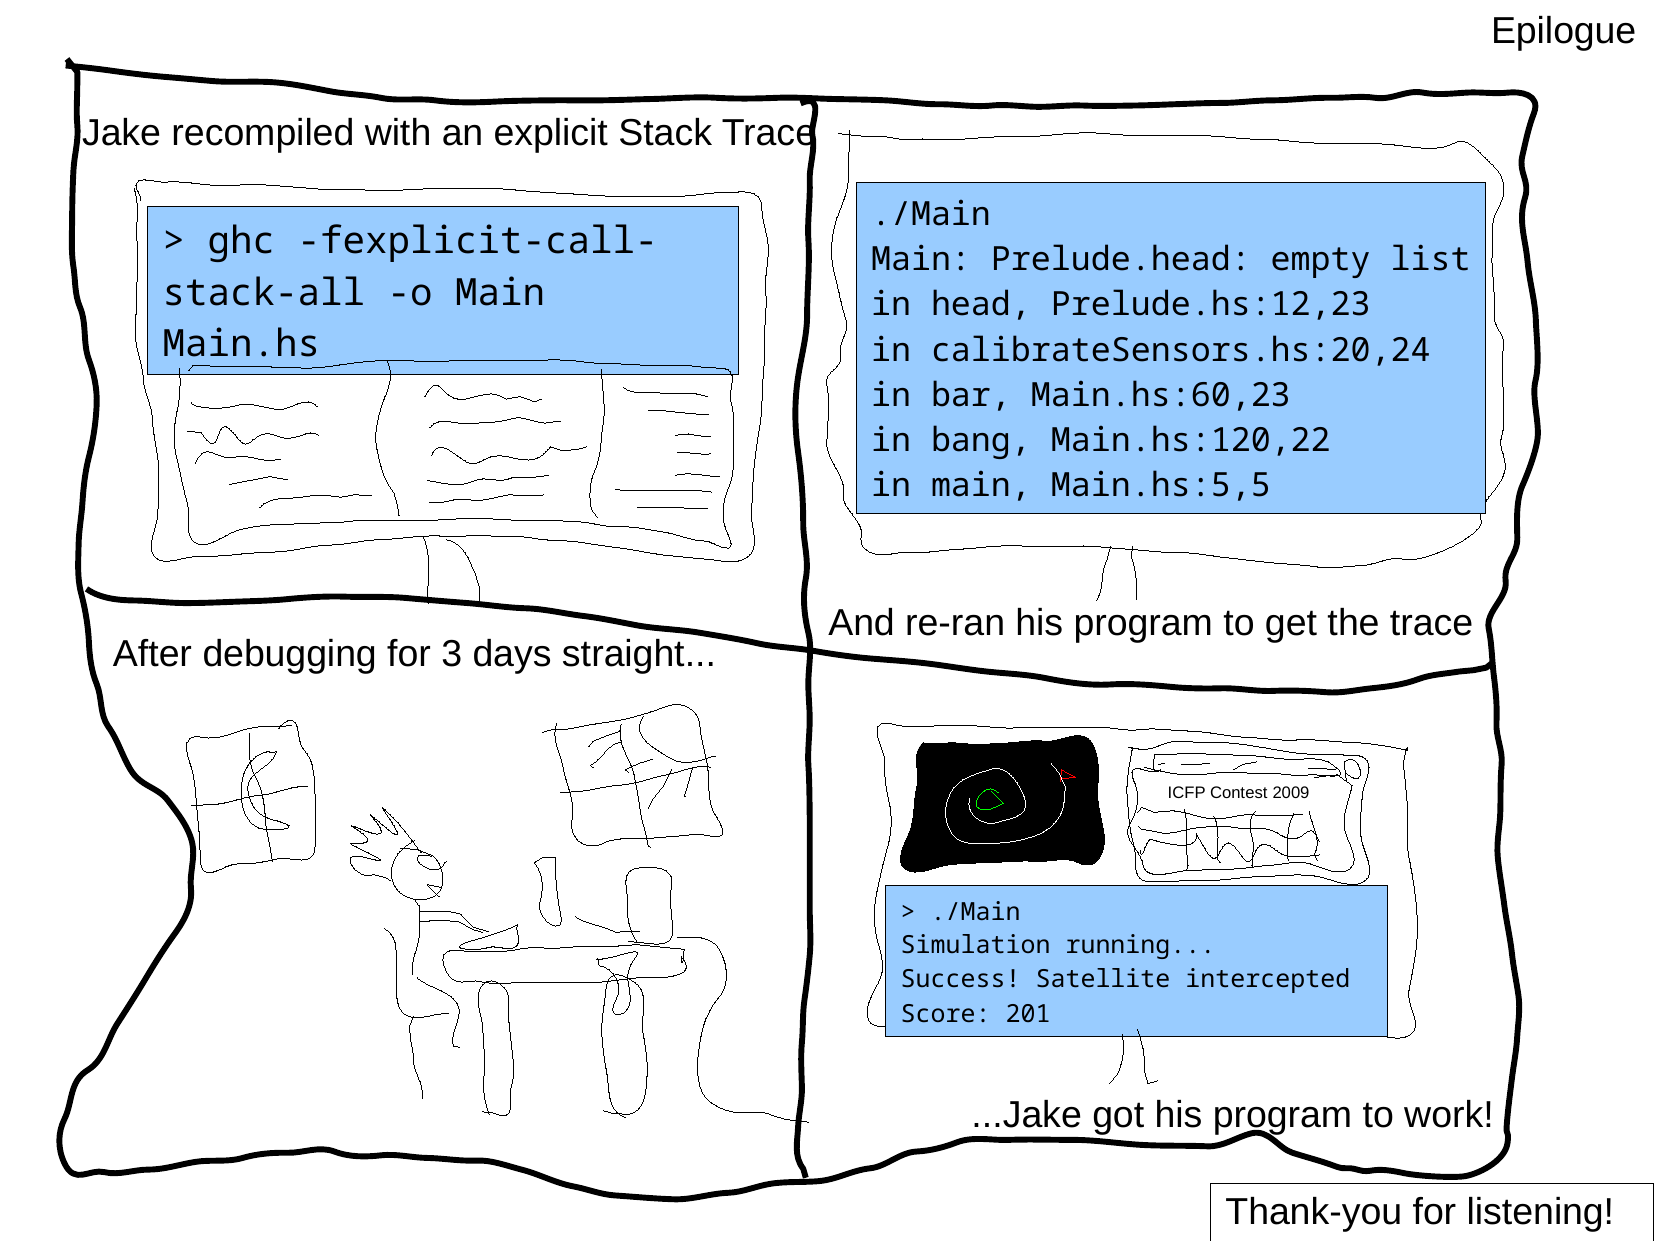

Epilogue
Jake recompiled with an explicit Stack Trace
./Main
Main: Prelude.head: empty list
in head, Prelude.hs:12,23
in calibrateSensors.hs:20,24
in bar, Main.hs:60,23
in bang, Main.hs:120,22
in main, Main.hs:5,5
> ghc -fexplicit-call-stack-all -o Main Main.hs
And re-ran his program to get the trace
After debugging for 3 days straight...
ICFP Contest 2009
> ./Main
Simulation running...
Success! Satellite intercepted
Score: 201
...Jake got his program to work!
Thank-you for listening!